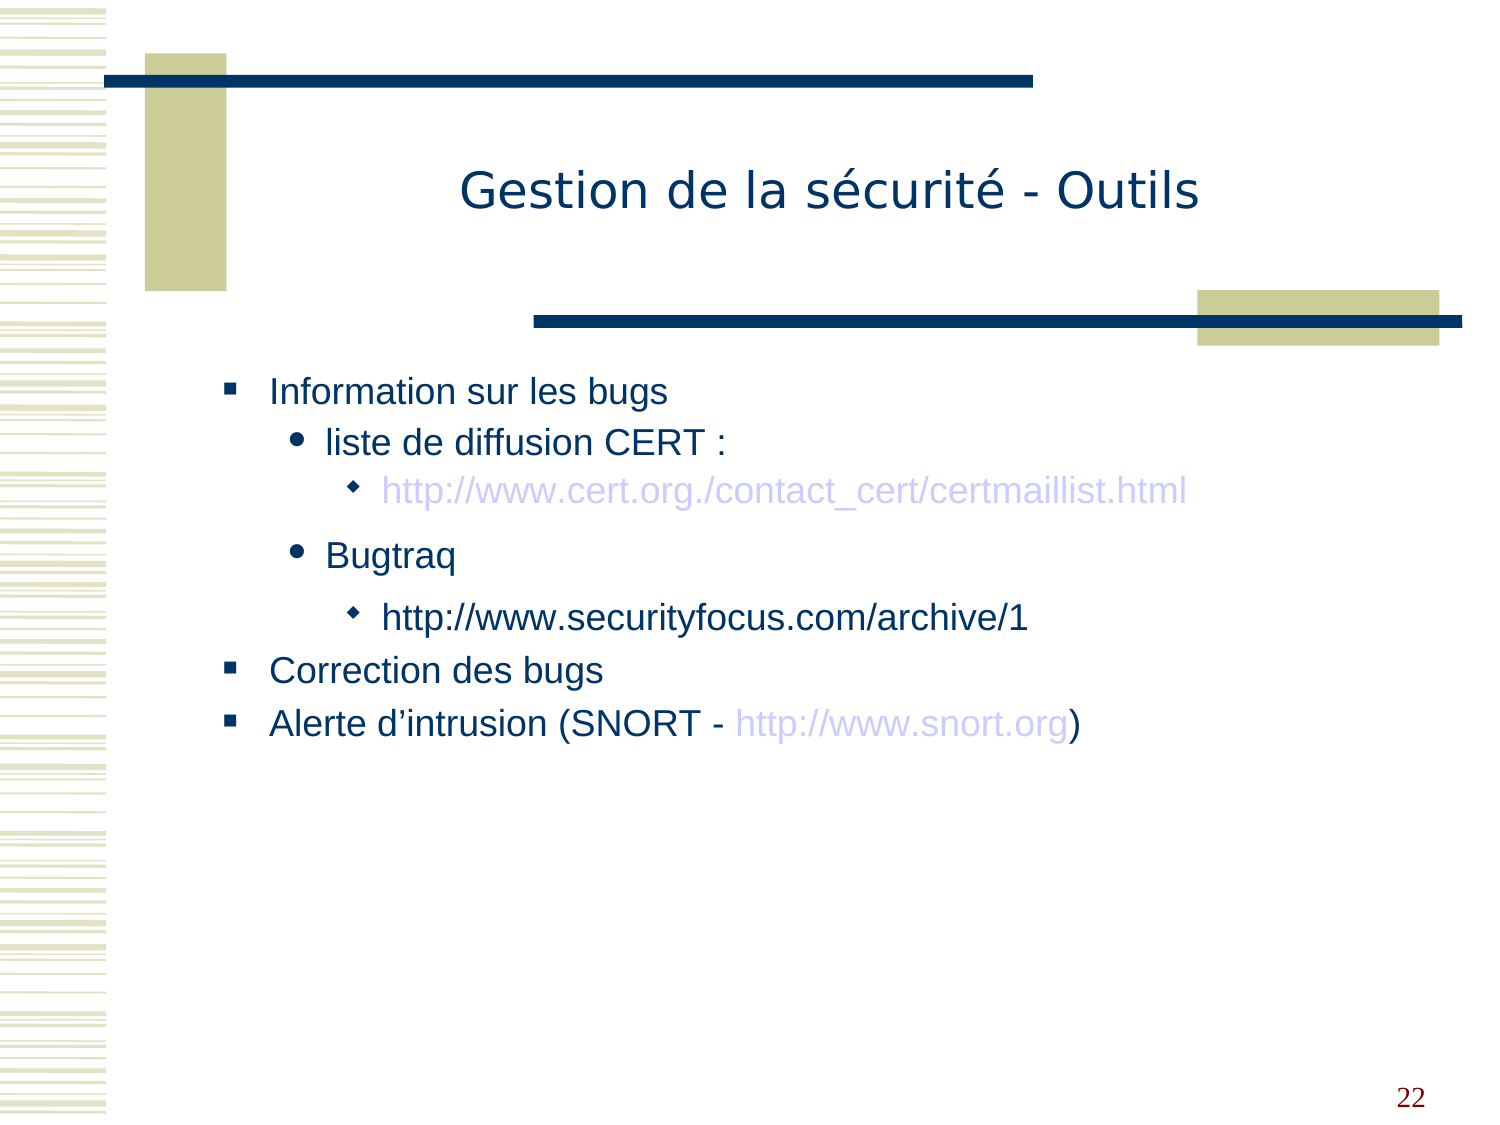

# Gestion de la sécurité - Outils
Information sur les bugs
liste de diffusion CERT :
http://www.cert.org./contact_cert/certmaillist.html
Bugtraq
http://www.securityfocus.com/archive/1
Correction des bugs
Alerte d’intrusion (SNORT - http://www.snort.org)